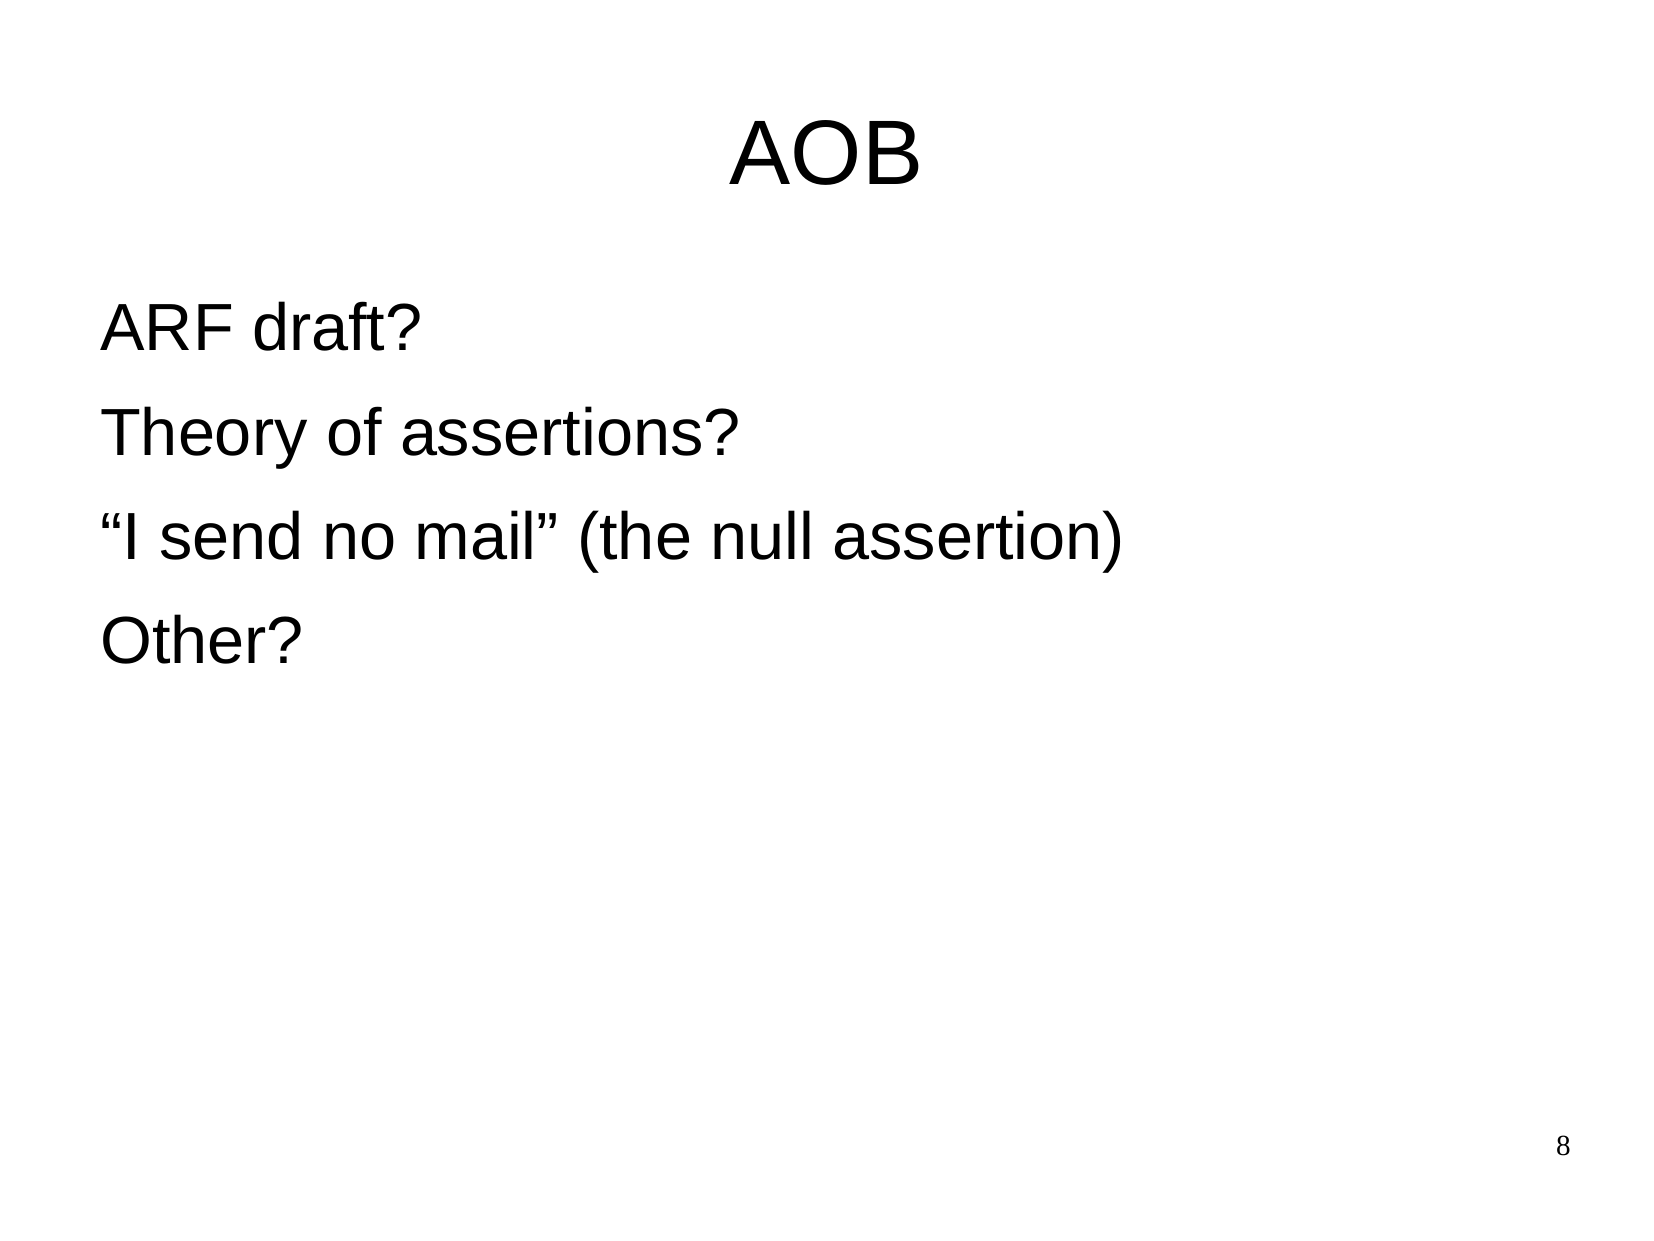

# AOB
ARF draft?
Theory of assertions?
“I send no mail” (the null assertion)
Other?
8